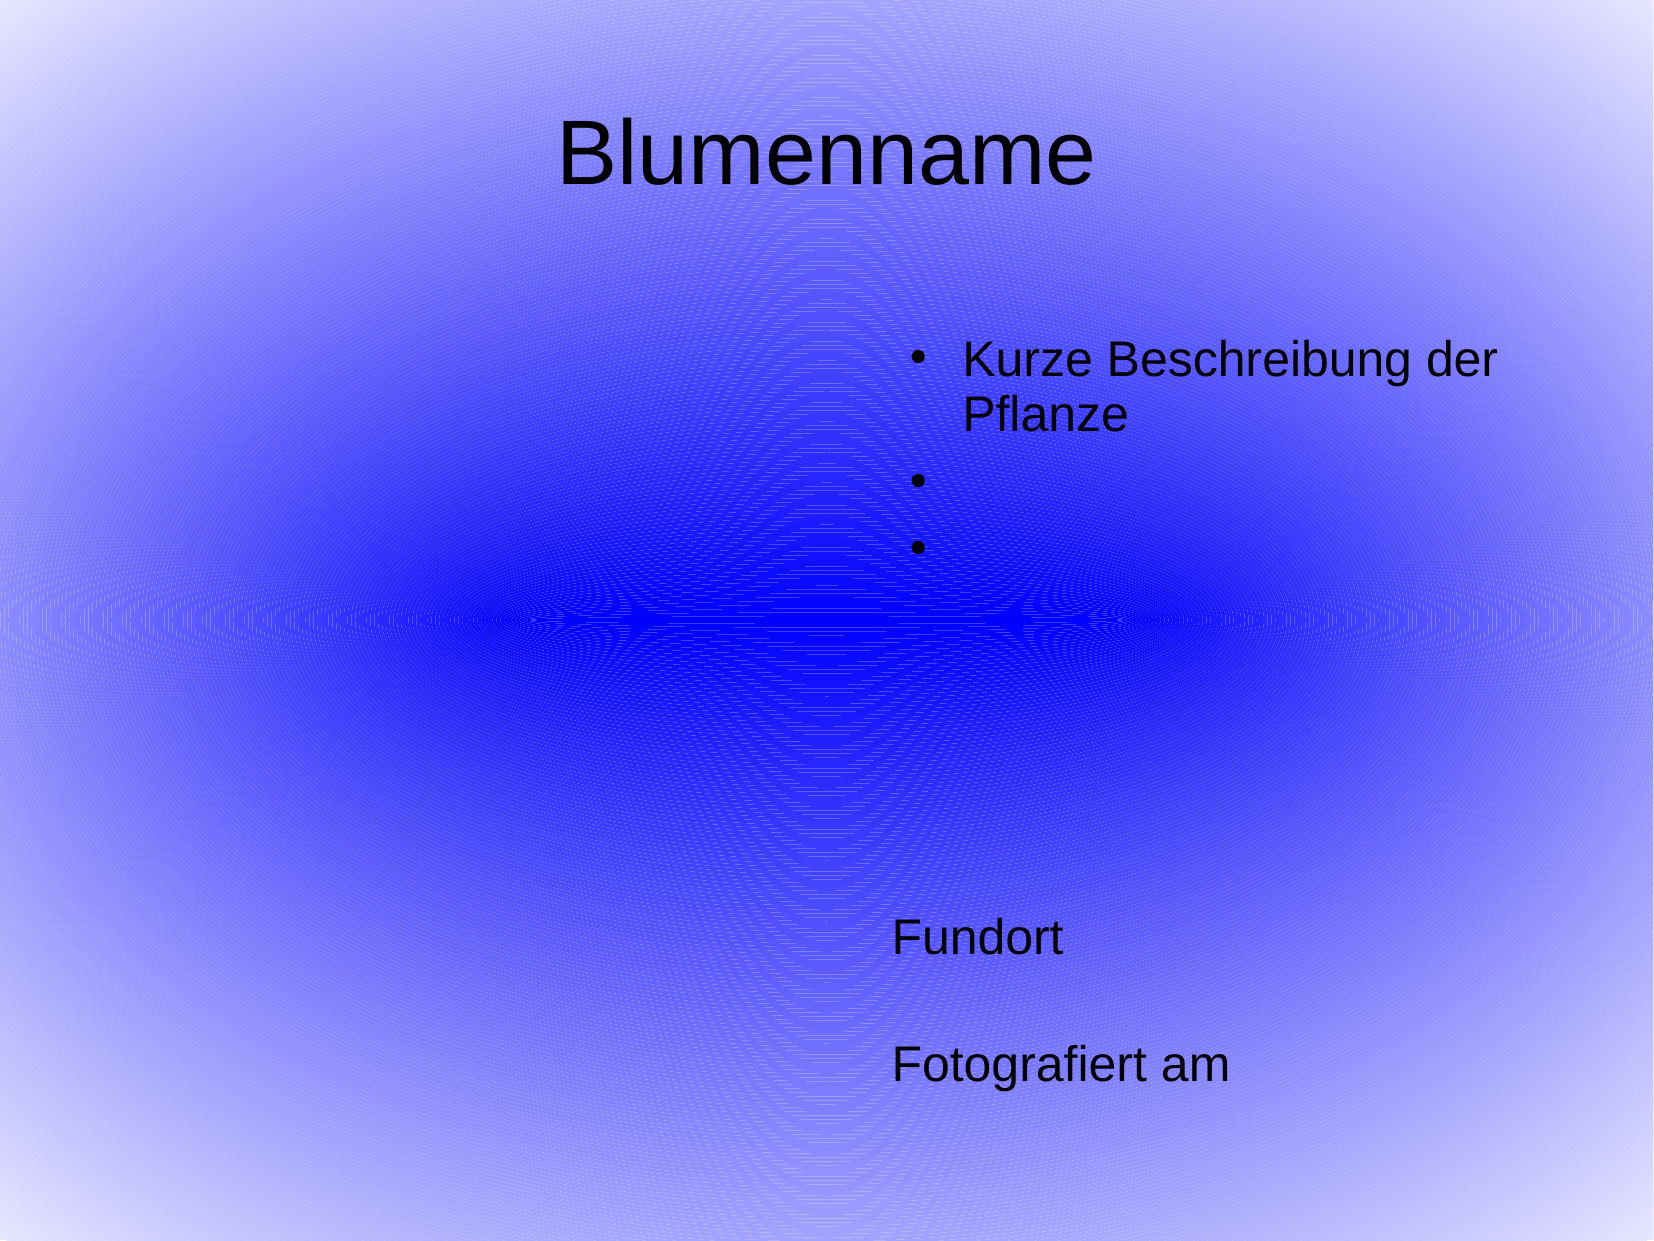

# Blumenname
Kurze Beschreibung der Pflanze
Fundort
Fotografiert am